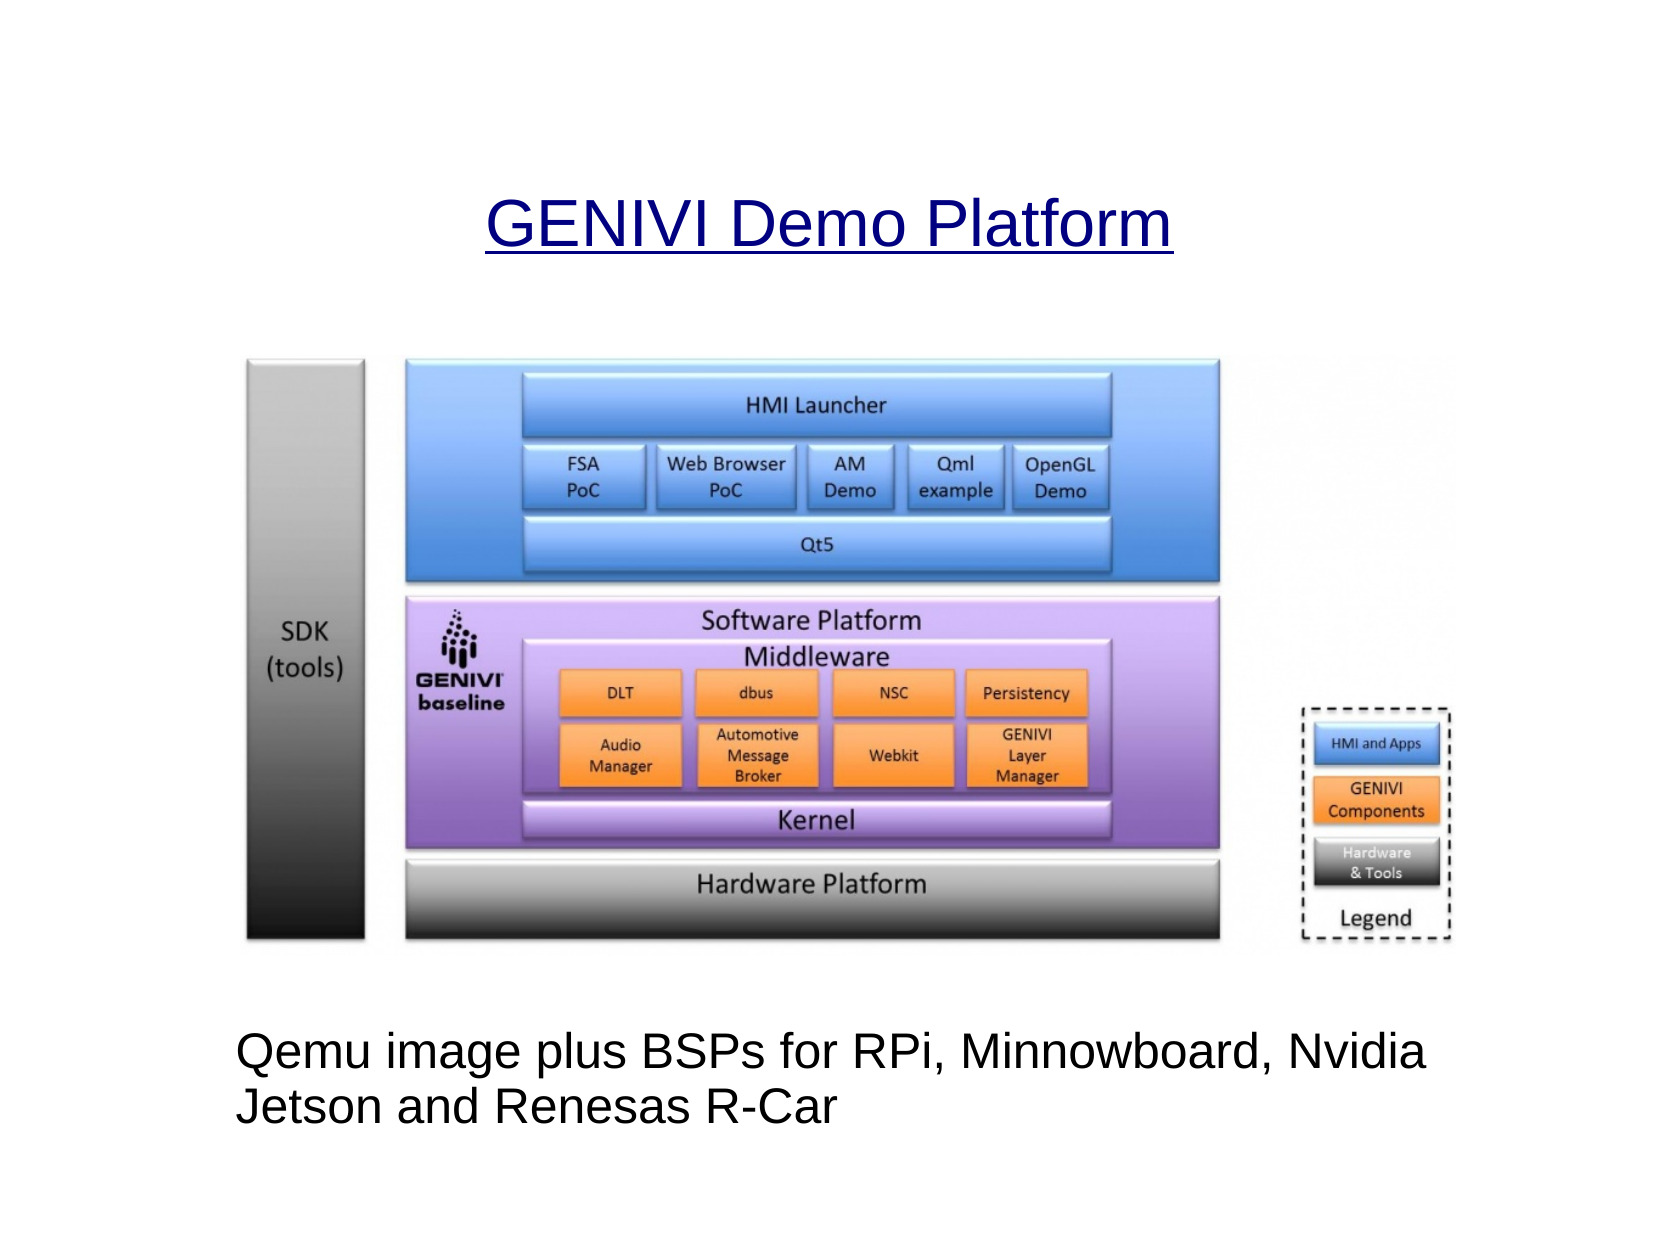

# GENIVI Demo Platform
Qemu image plus BSPs for RPi, Minnowboard, Nvidia Jetson and Renesas R-Car